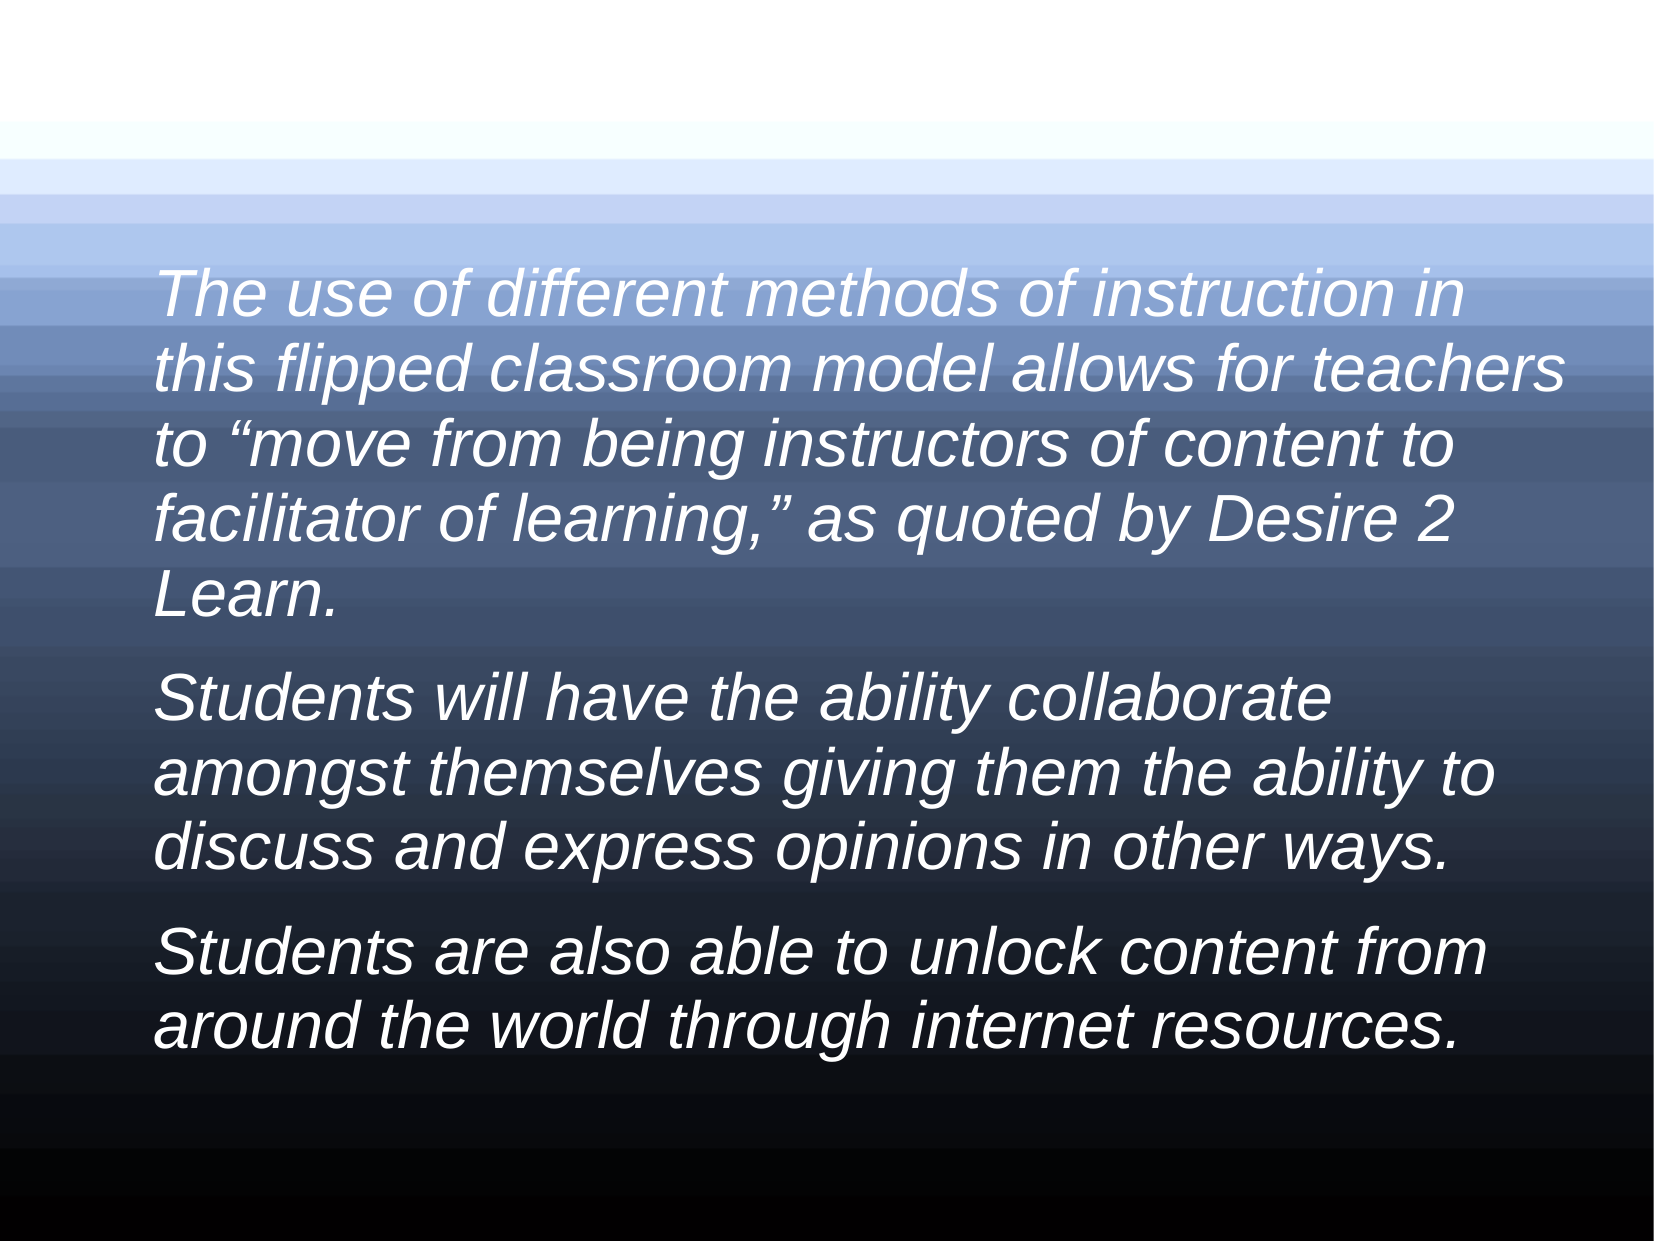

#
The use of different methods of instruction in this flipped classroom model allows for teachers to “move from being instructors of content to facilitator of learning,” as quoted by Desire 2 Learn.
Students will have the ability collaborate amongst themselves giving them the ability to discuss and express opinions in other ways.
Students are also able to unlock content from around the world through internet resources.